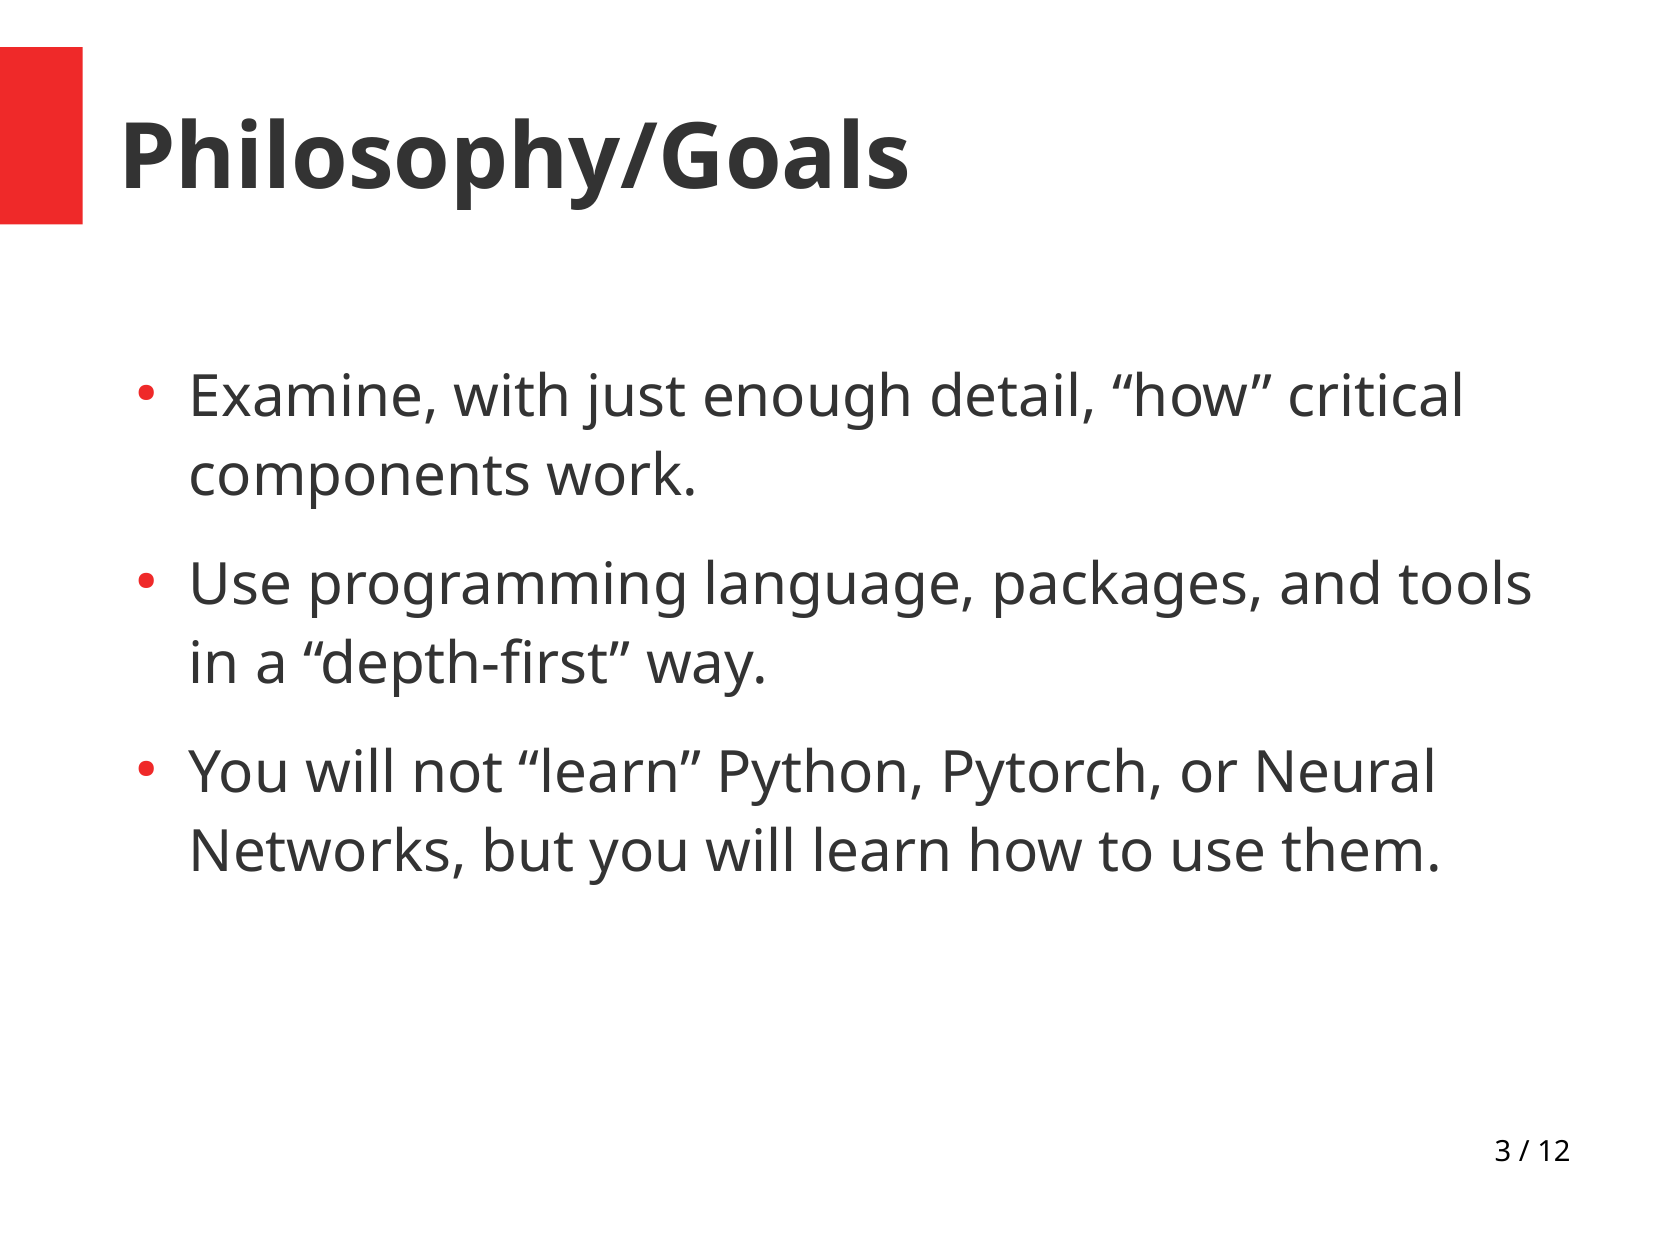

# Philosophy/Goals
Examine, with just enough detail, “how” critical components work.
Use programming language, packages, and tools in a “depth-first” way.
You will not “learn” Python, Pytorch, or Neural Networks, but you will learn how to use them.
3